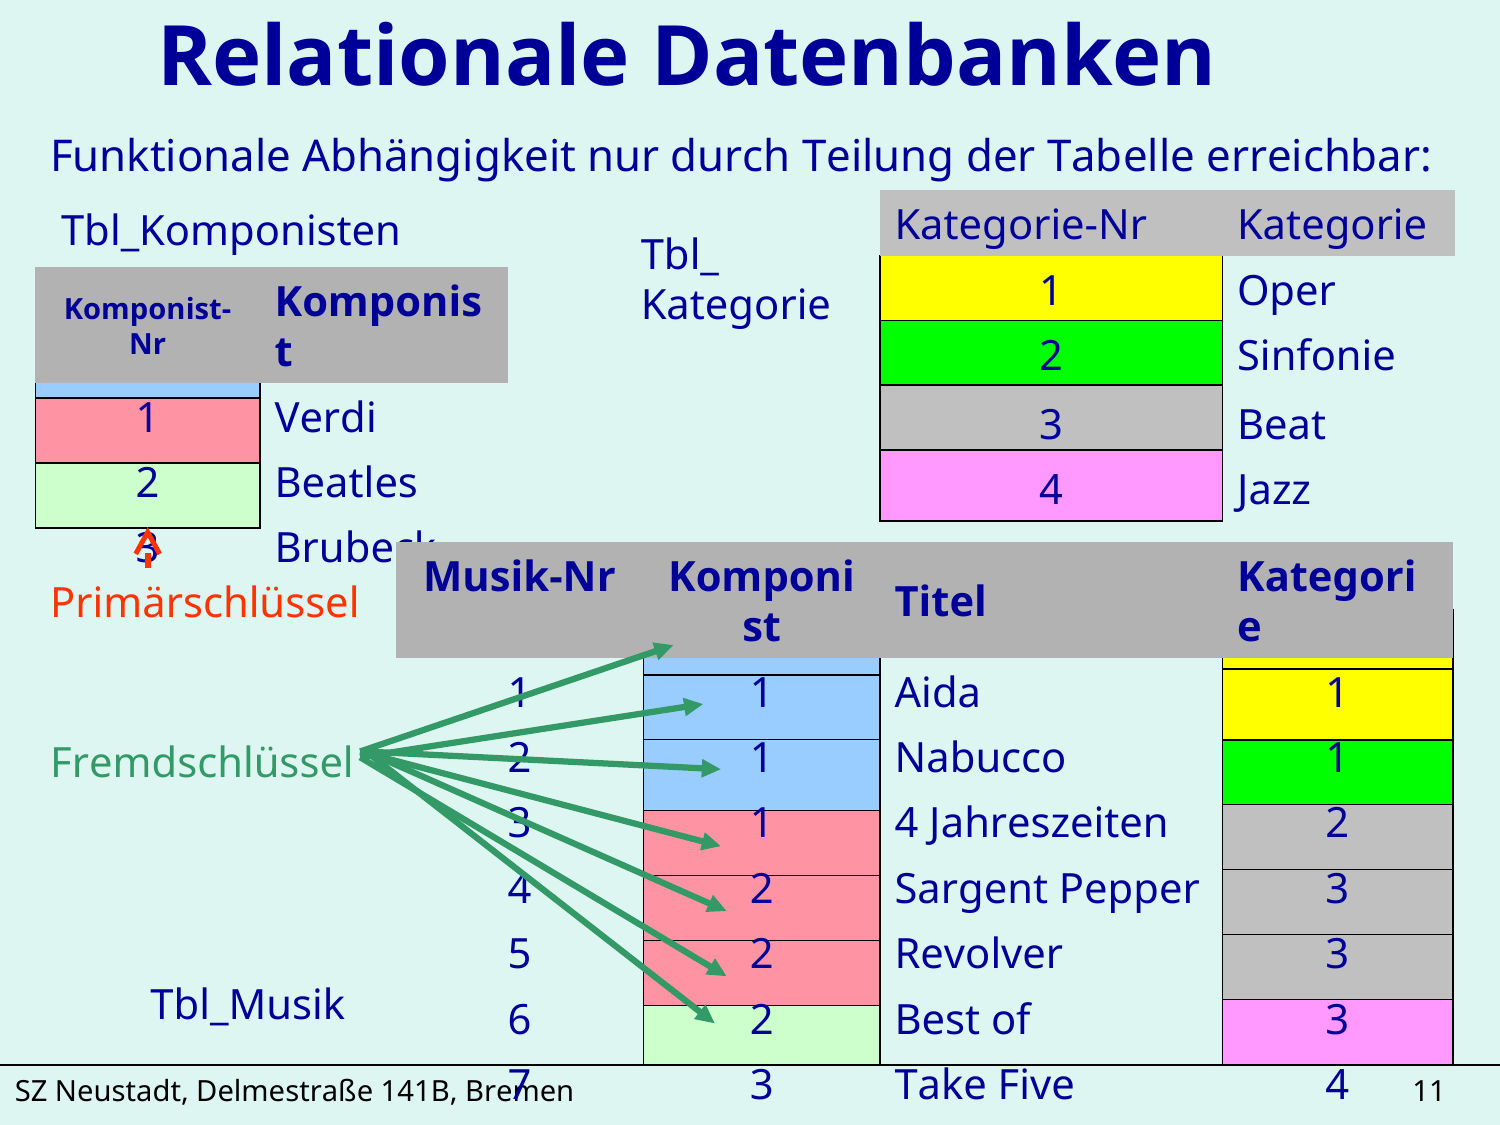

Relationale Datenbanken
Funktionale Abhängigkeit nur durch Teilung der Tabelle erreichbar:
| Kategorie-Nr | Kategorie |
| --- | --- |
| 1 | Oper |
| 2 | Sinfonie |
| 3 | Beat |
| 4 | Jazz |
 Tbl_Komponisten
Tbl_
Kategorie
| Komponist-Nr | Komponist |
| --- | --- |
| 1 | Verdi |
| 2 | Beatles |
| 3 | Brubeck |
Primärschlüssel
| Musik-Nr | Komponist | Titel | Kategorie |
| --- | --- | --- | --- |
| 1 | 1 | Aida | 1 |
| 2 | 1 | Nabucco | 1 |
| 3 | 1 | 4 Jahreszeiten | 2 |
| 4 | 2 | Sargent Pepper | 3 |
| 5 | 2 | Revolver | 3 |
| 6 | 2 | Best of | 3 |
| 7 | 3 | Take Five | 4 |
Fremdschlüssel
Tbl_Musik